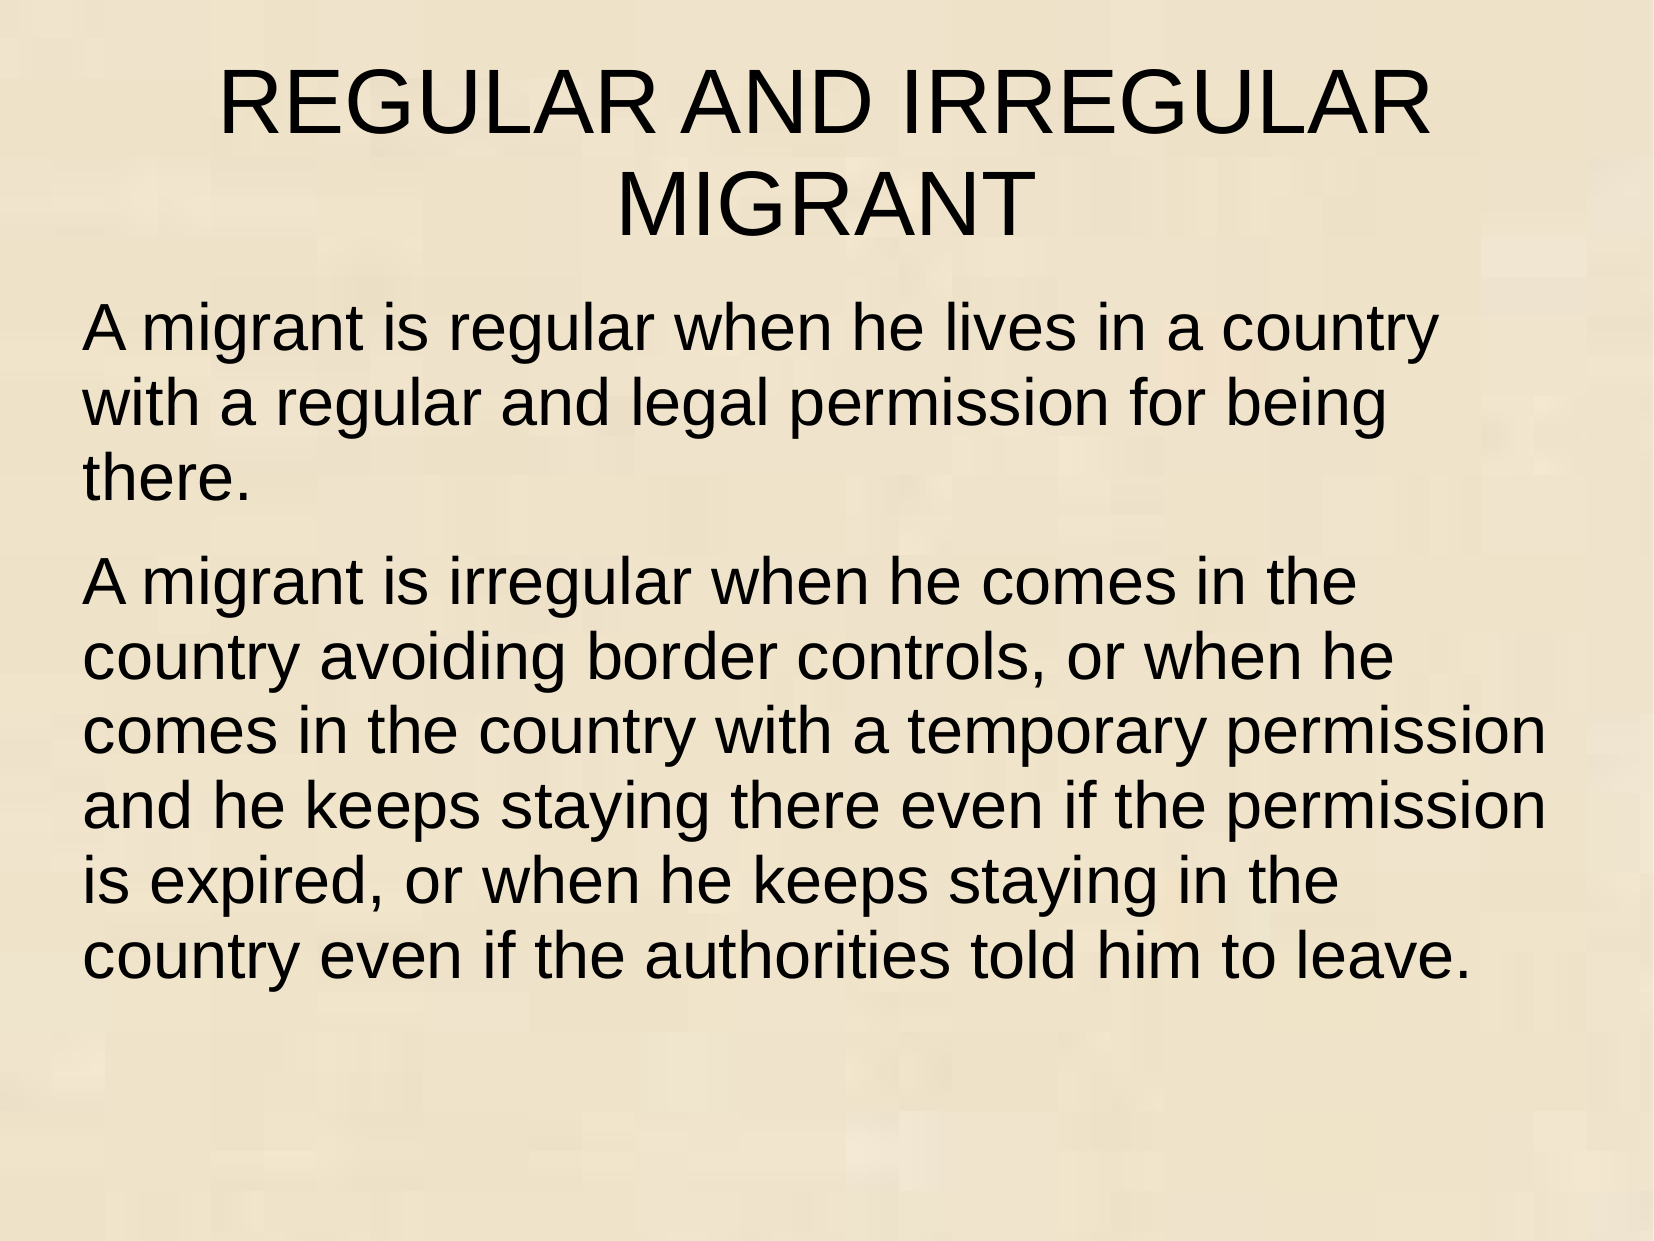

# REGULAR AND IRREGULAR MIGRANT
A migrant is regular when he lives in a country with a regular and legal permission for being there.
A migrant is irregular when he comes in the country avoiding border controls, or when he comes in the country with a temporary permission and he keeps staying there even if the permission is expired, or when he keeps staying in the country even if the authorities told him to leave.